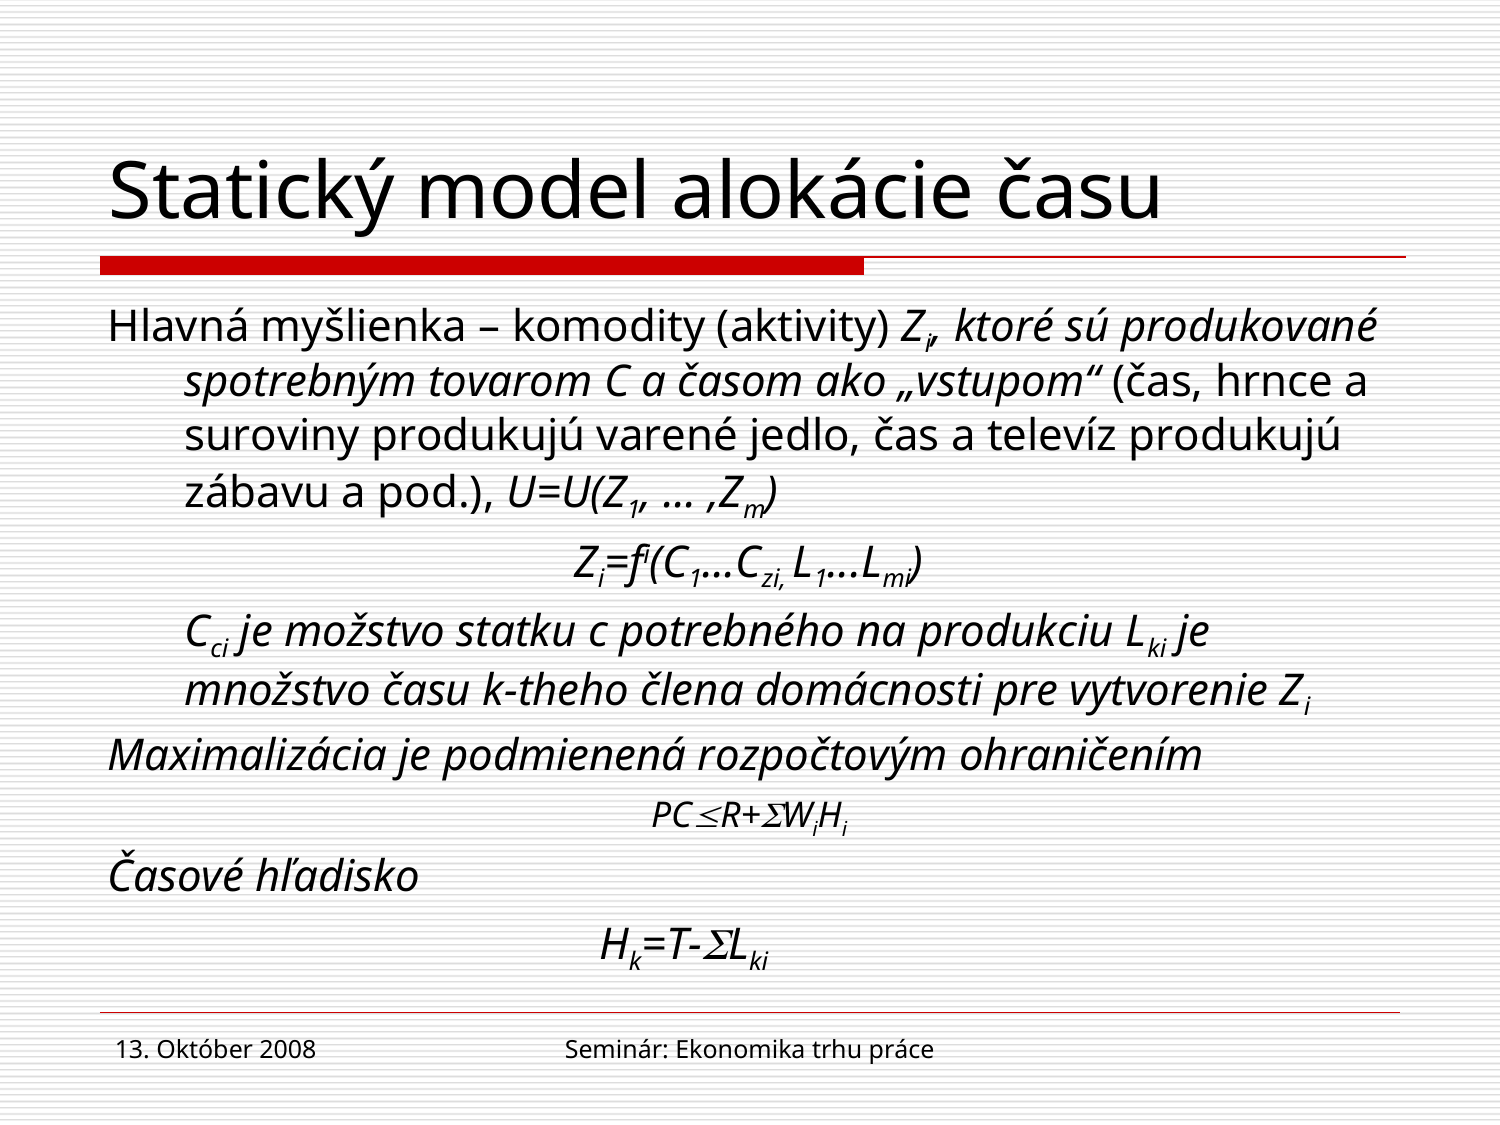

# Statický model alokácie času
Hlavná myšlienka – komodity (aktivity) Zi, ktoré sú produkované spotrebným tovarom C a časom ako „vstupom“ (čas, hrnce a suroviny produkujú varené jedlo, čas a televíz produkujú zábavu a pod.), U=U(Z1, ... ,Zm)
Zi=fi(C1...Czi, L1...Lmi)
	Cci je možstvo statku c potrebného na produkciu Lki je množstvo času k-theho člena domácnosti pre vytvorenie Zi
Maximalizácia je podmienená rozpočtovým ohraničením
PCR+WiHi
Časové hľadisko
Hk=T-Lki